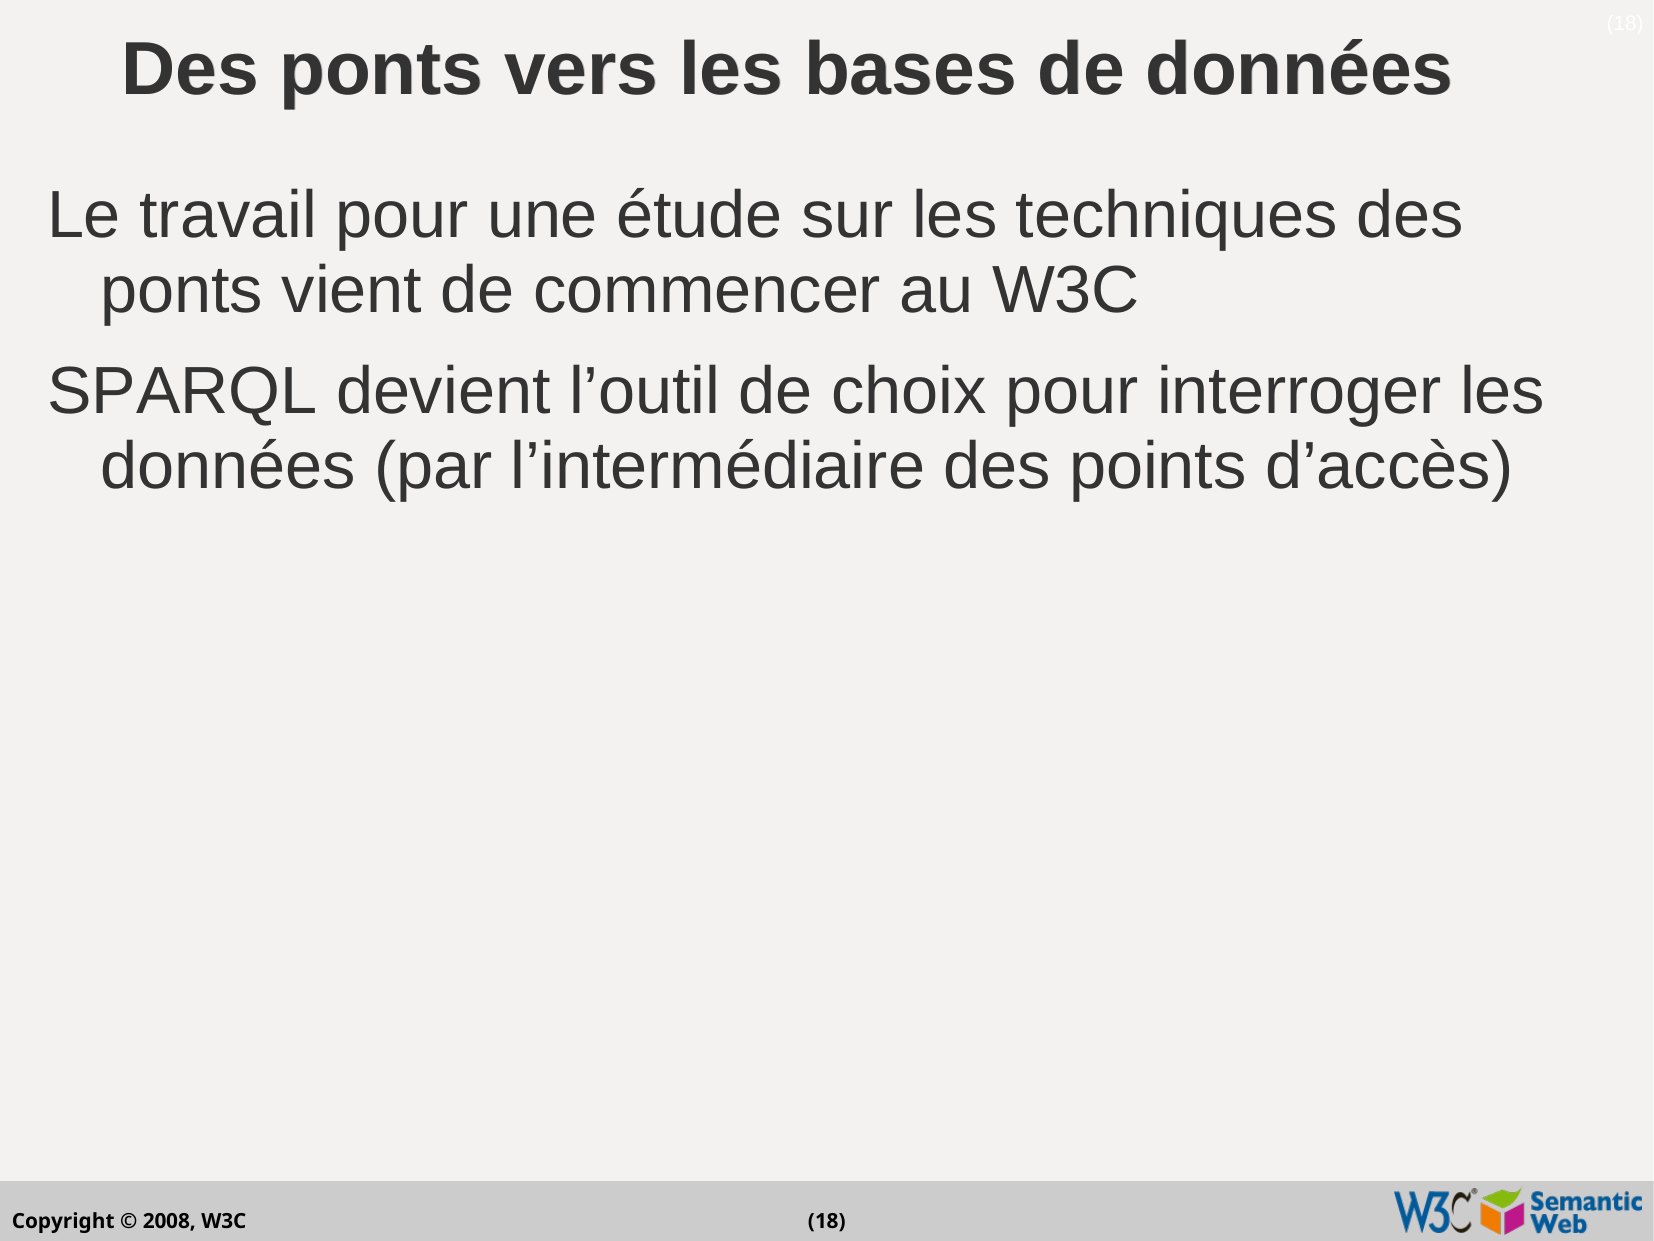

# Des ponts vers les bases de données
Le travail pour une étude sur les techniques des ponts vient de commencer au W3C
SPARQL devient l’outil de choix pour interroger les données (par l’intermédiaire des points d’accès)